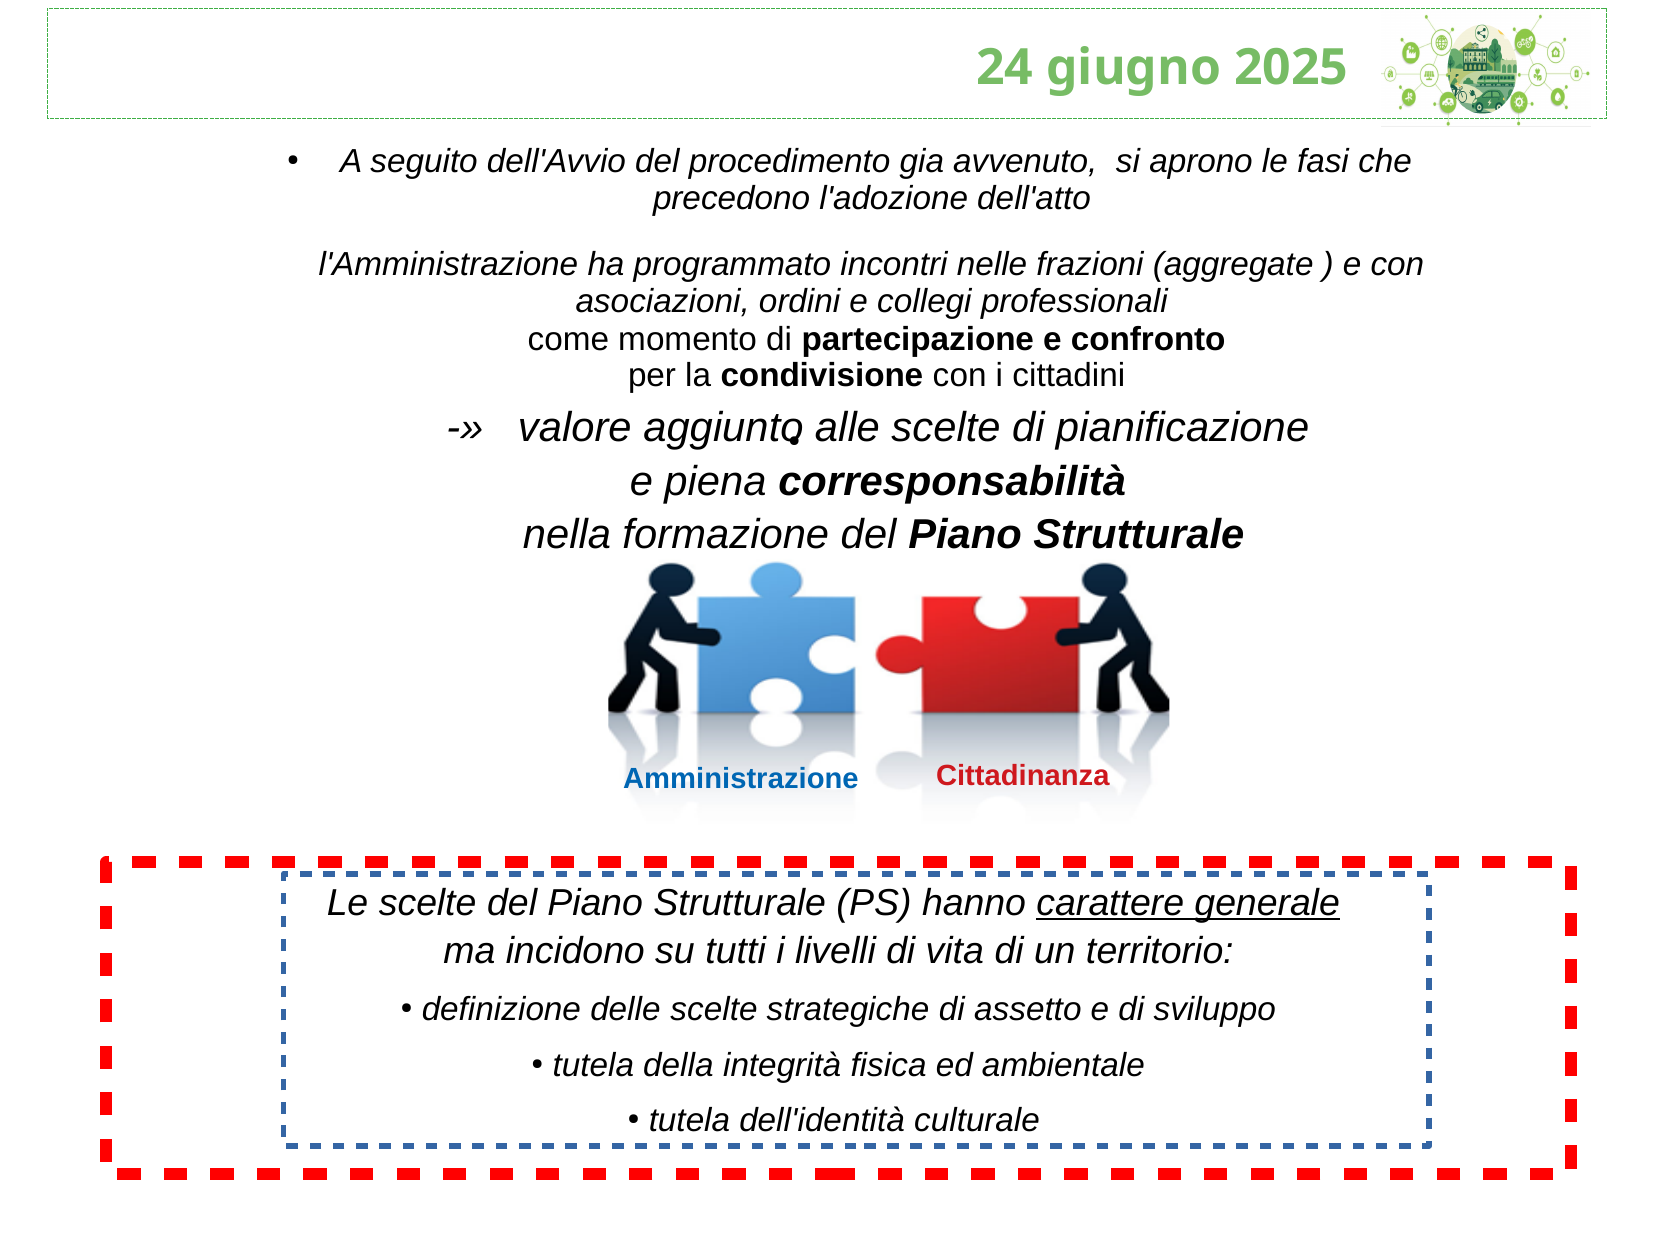

# 24 giugno 2025
A seguito dell'Avvio del procedimento gia avvenuto, si aprono le fasi che precedono l'adozione dell'atto
l'Amministrazione ha programmato incontri nelle frazioni (aggregate ) e con asociazioni, ordini e collegi professionali
come momento di partecipazione e confronto
per la condivisione con i cittadini
-» valore aggiunto alle scelte di pianificazione
e piena corresponsabilità
nella formazione del Piano Strutturale
Cittadinanza
Amministrazione
Le scelte del Piano Strutturale (PS) hanno carattere generale
ma incidono su tutti i livelli di vita di un territorio:
 definizione delle scelte strategiche di assetto e di sviluppo
 tutela della integrità fisica ed ambientale
 tutela dell'identità culturale